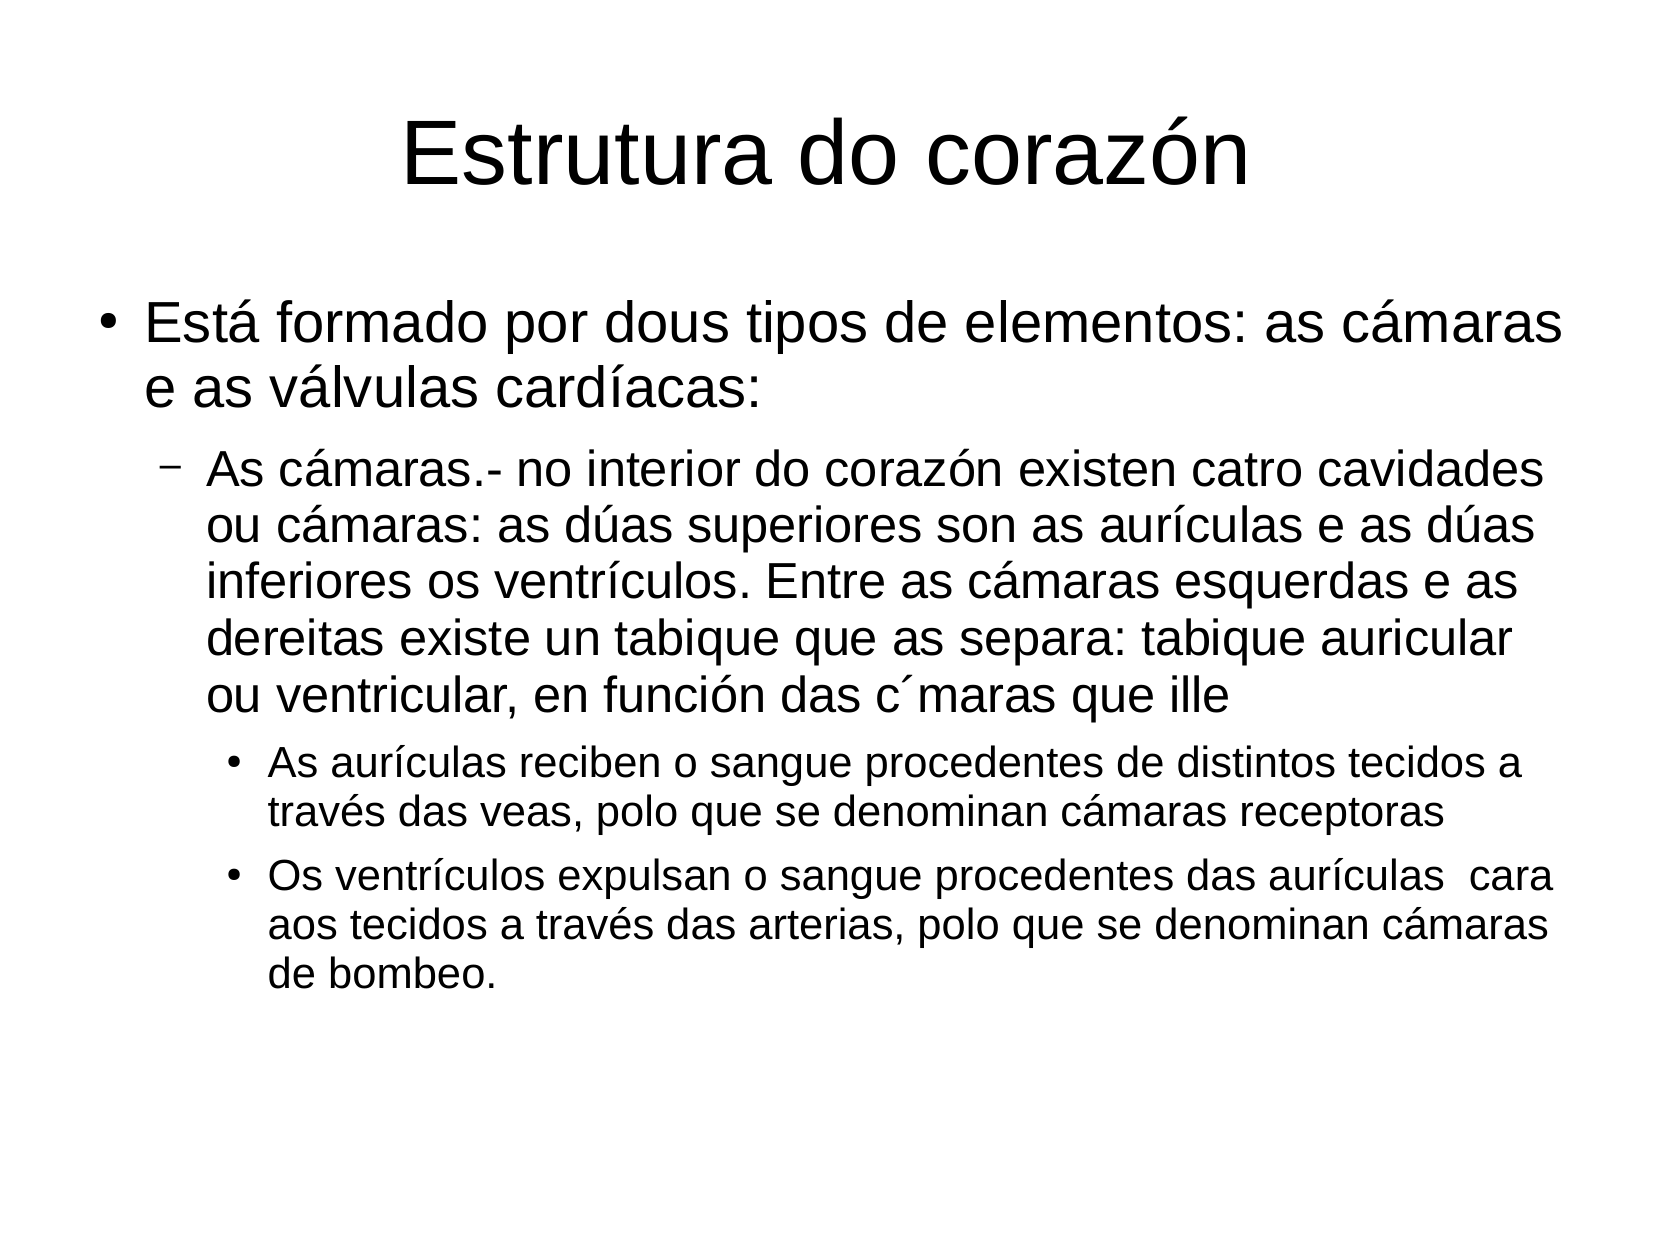

# Estrutura do corazón
Está formado por dous tipos de elementos: as cámaras e as válvulas cardíacas:
As cámaras.- no interior do corazón existen catro cavidades ou cámaras: as dúas superiores son as aurículas e as dúas inferiores os ventrículos. Entre as cámaras esquerdas e as dereitas existe un tabique que as separa: tabique auricular ou ventricular, en función das c´maras que ille
As aurículas reciben o sangue procedentes de distintos tecidos a través das veas, polo que se denominan cámaras receptoras
Os ventrículos expulsan o sangue procedentes das aurículas cara aos tecidos a través das arterias, polo que se denominan cámaras de bombeo.